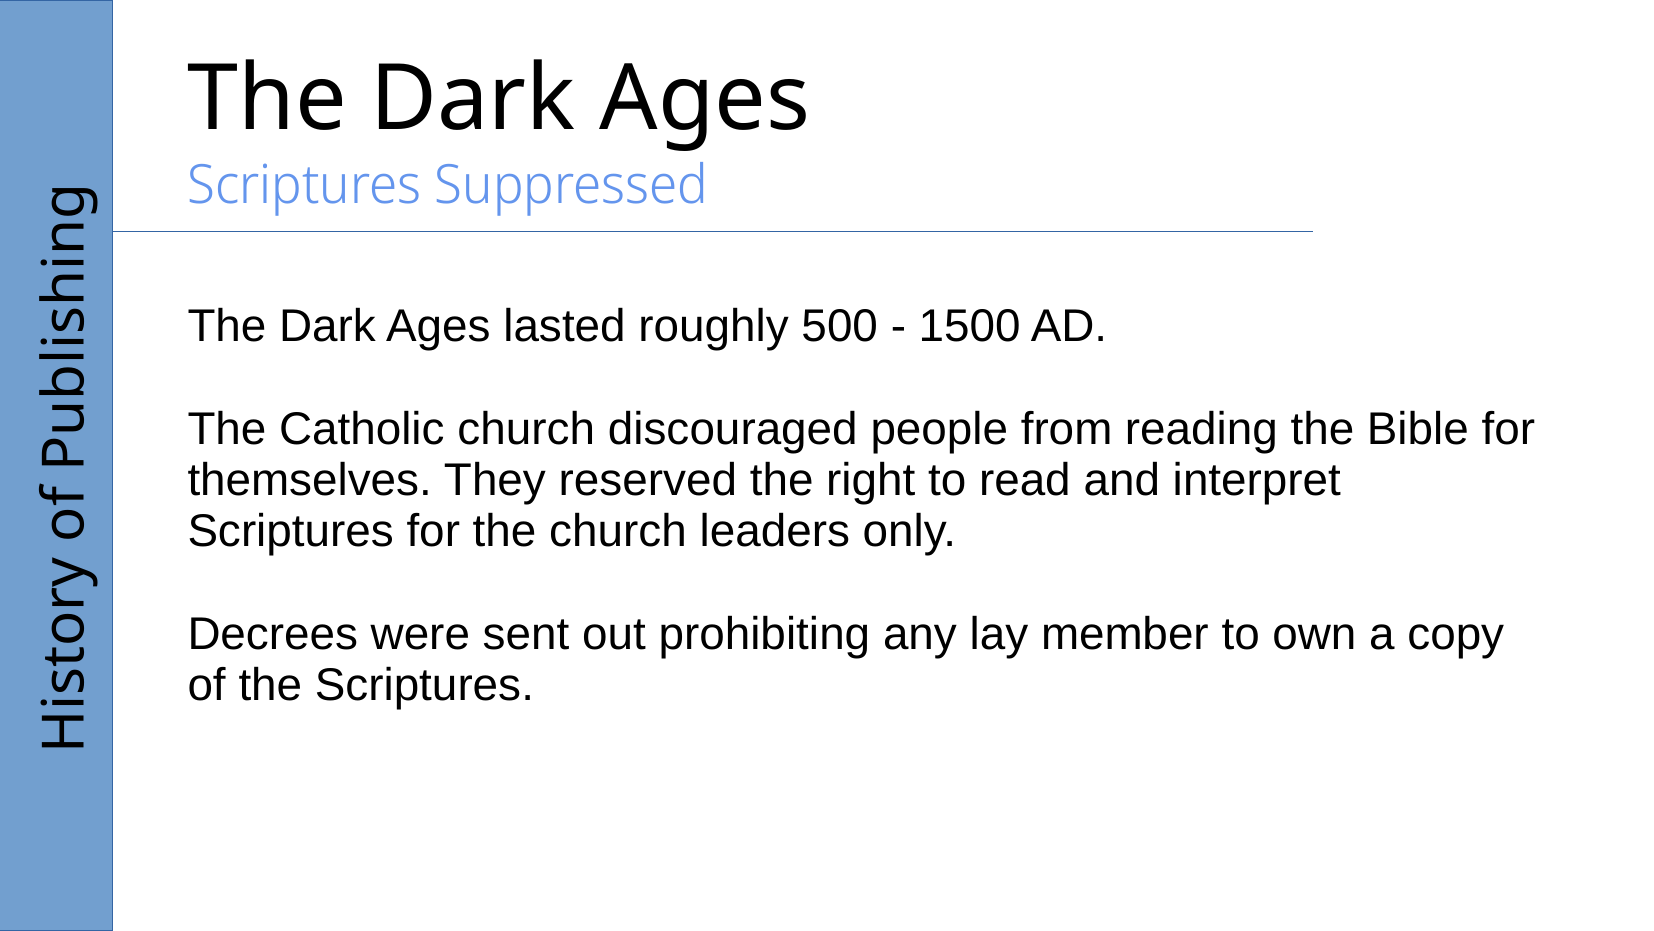

# The Dark Ages
Scriptures Suppressed
The Dark Ages lasted roughly 500 - 1500 AD.
The Catholic church discouraged people from reading the Bible for themselves. They reserved the right to read and interpret Scriptures for the church leaders only.
Decrees were sent out prohibiting any lay member to own a copy of the Scriptures.
History of Publishing